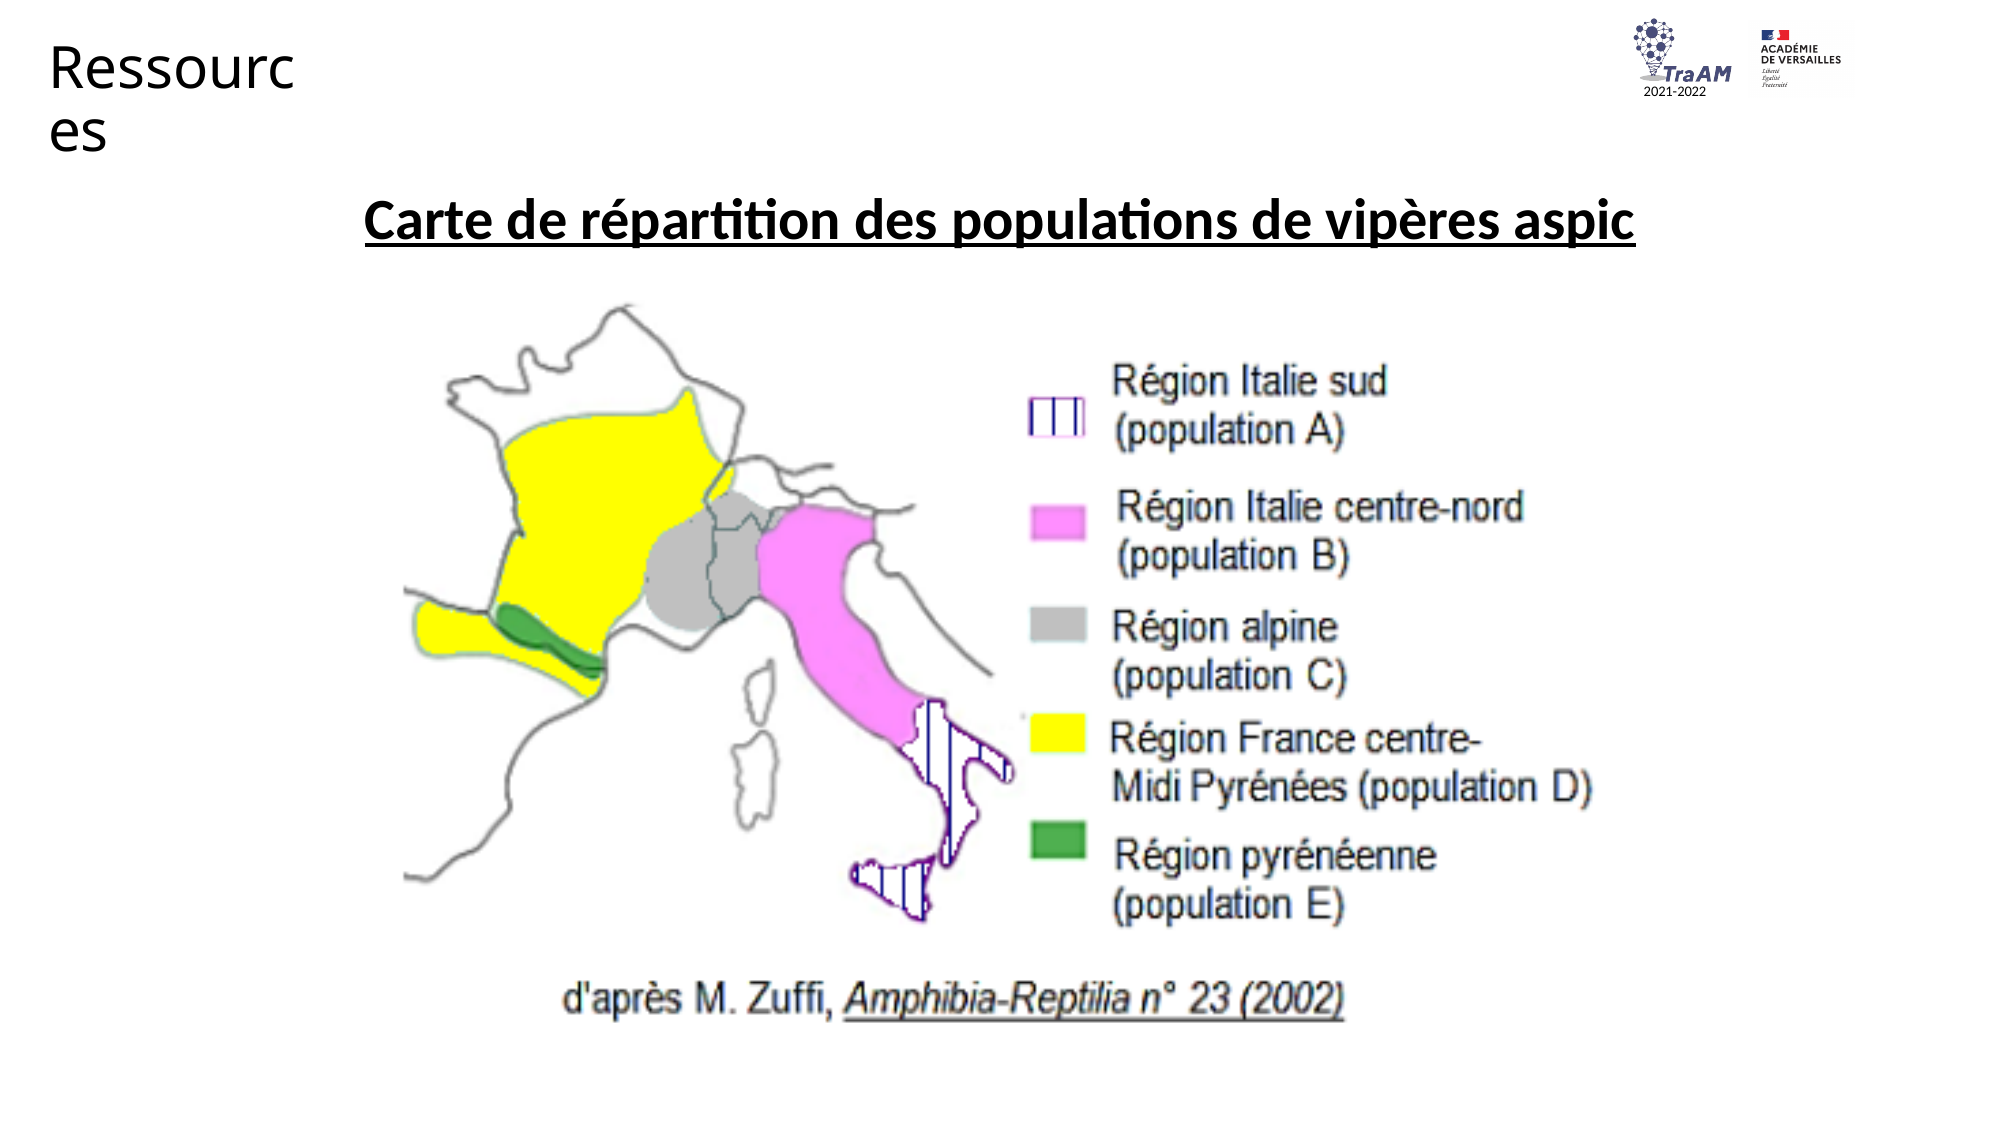

# Ressources
Carte de répartition des populations de vipères aspic